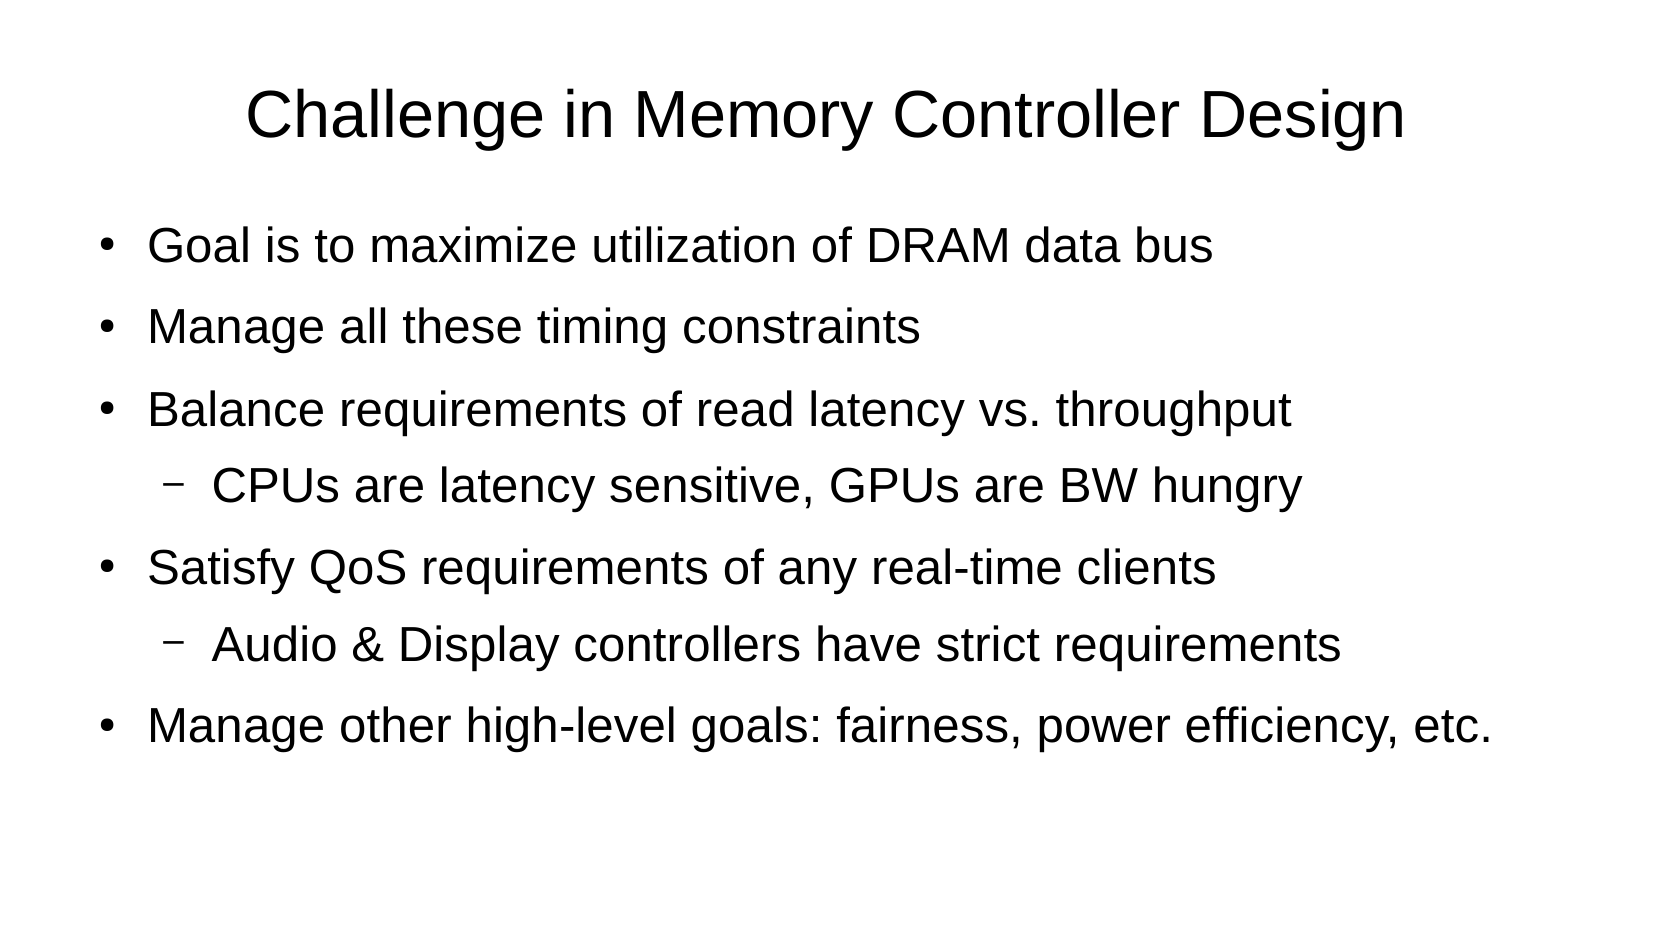

# Challenge in Memory Controller Design
Goal is to maximize utilization of DRAM data bus
Manage all these timing constraints
Balance requirements of read latency vs. throughput
CPUs are latency sensitive, GPUs are BW hungry
Satisfy QoS requirements of any real-time clients
Audio & Display controllers have strict requirements
Manage other high-level goals: fairness, power efficiency, etc.